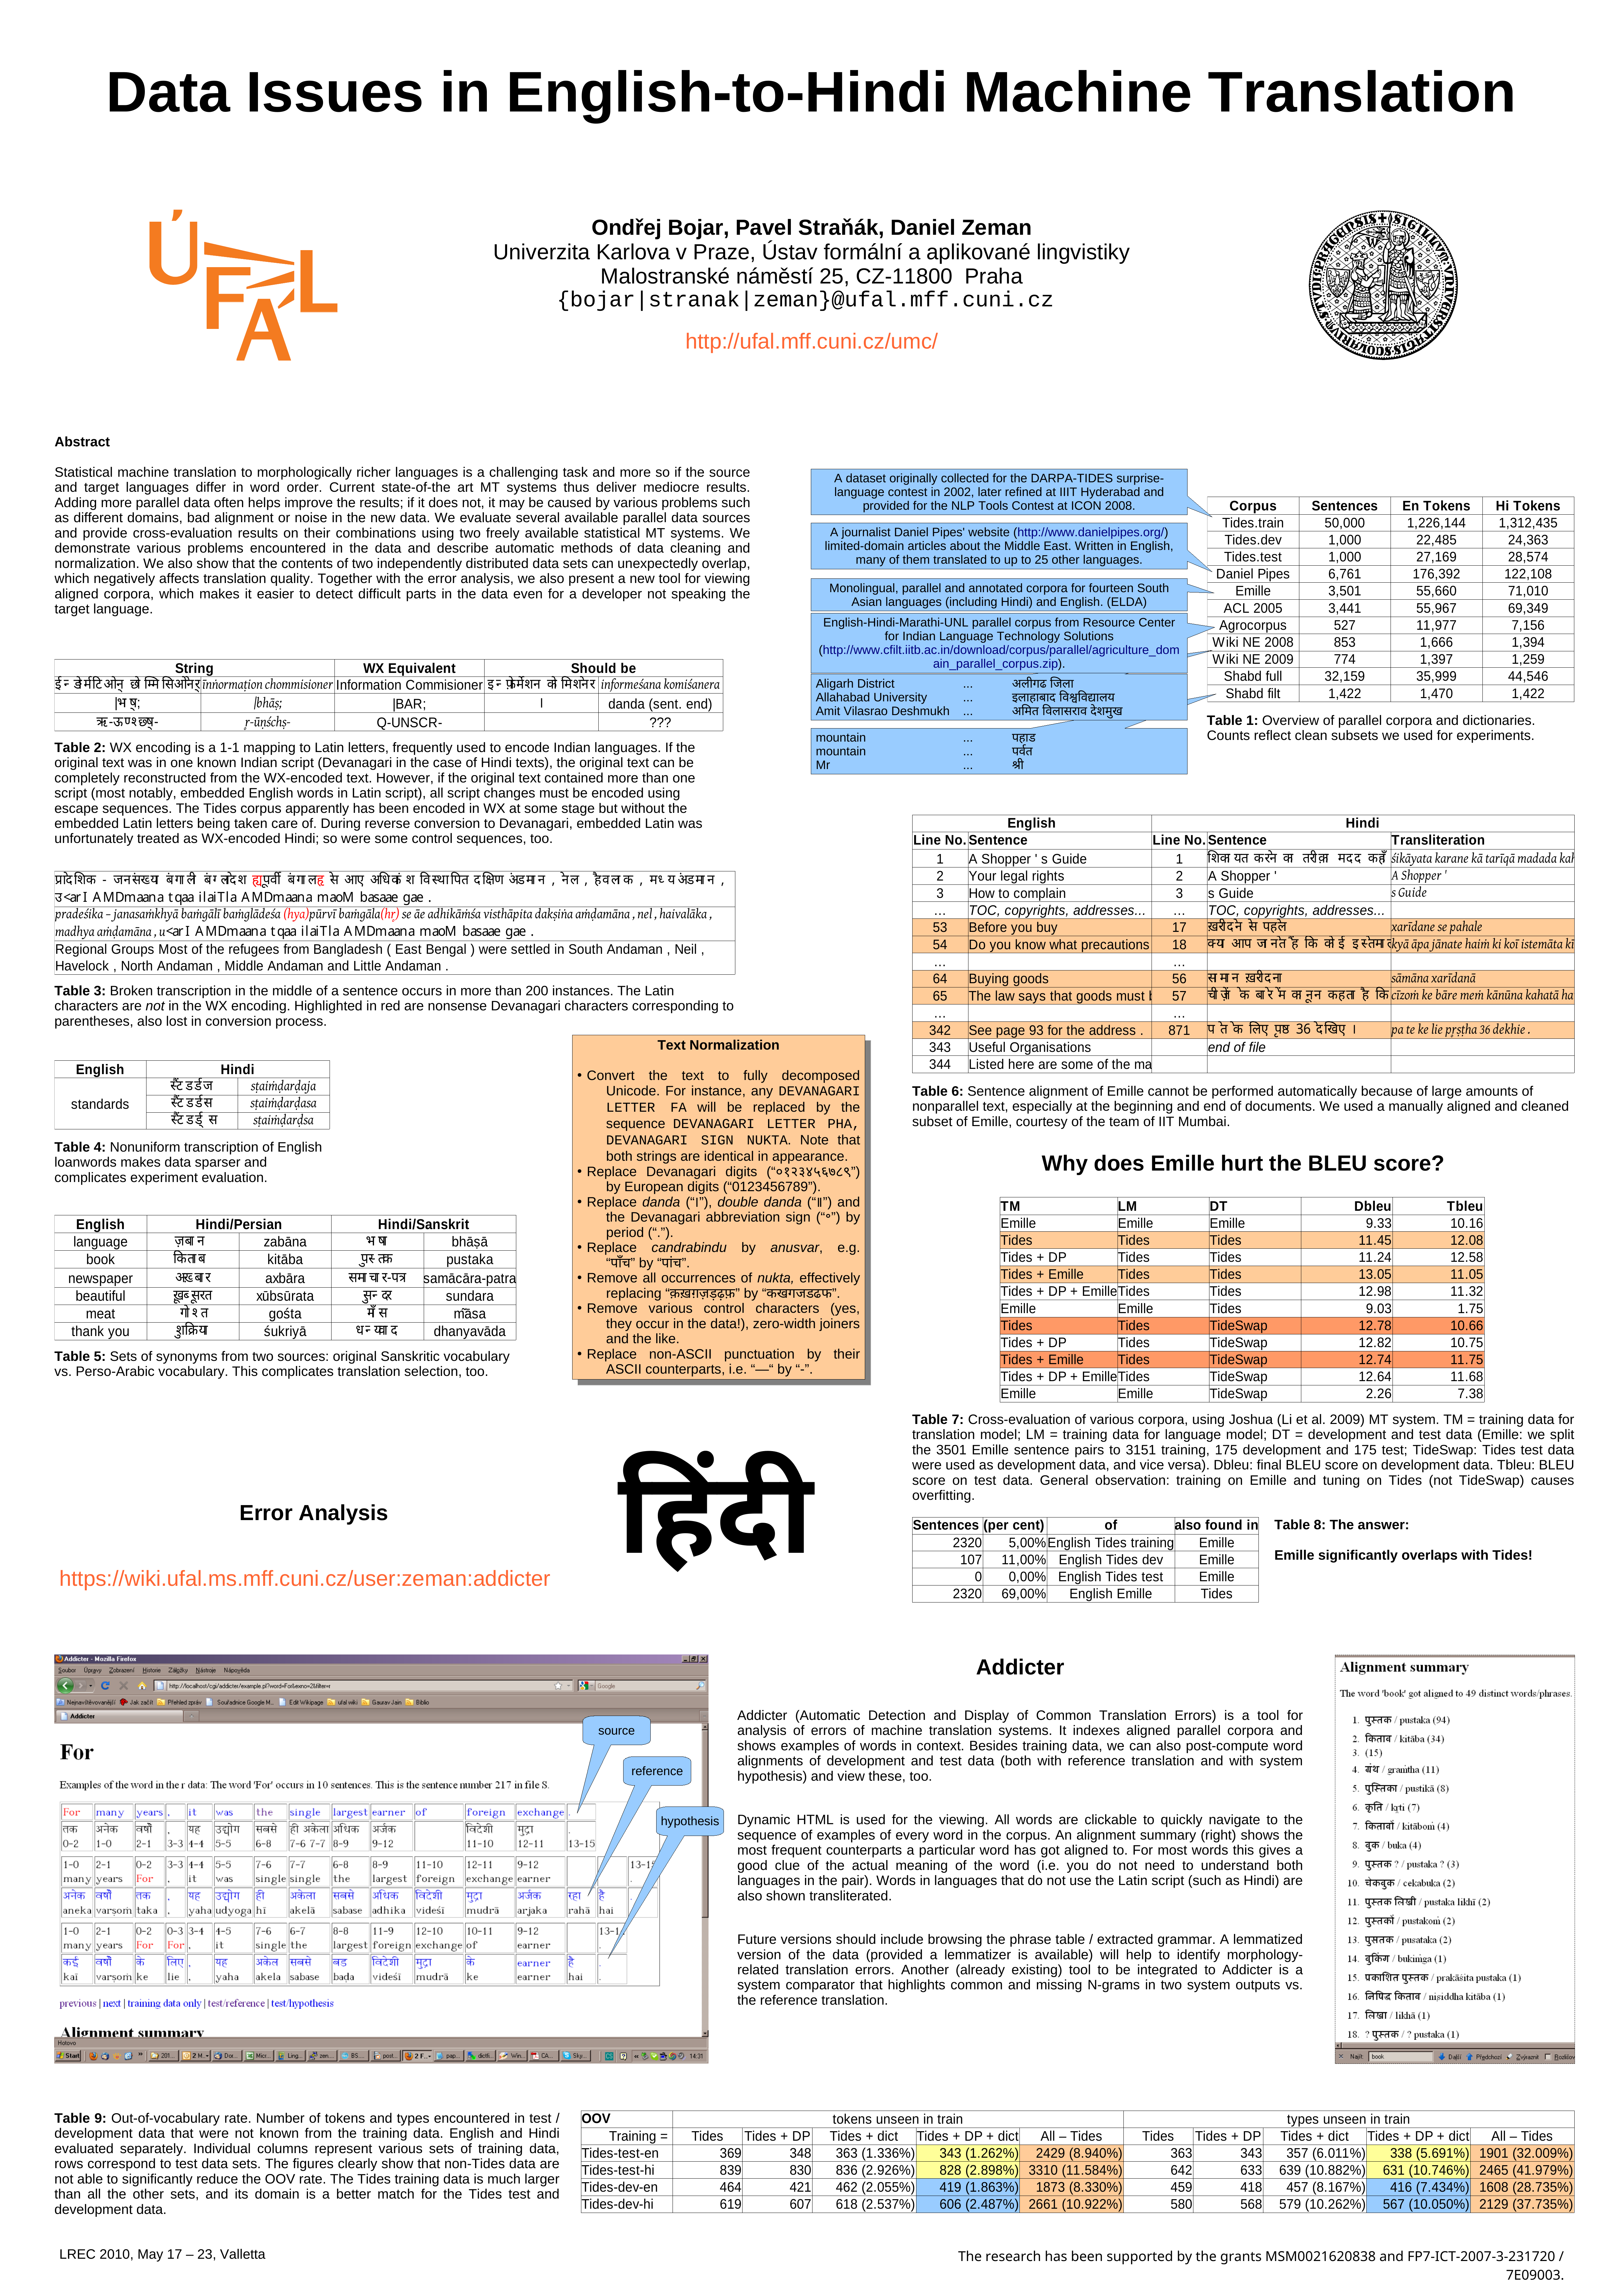

Data Issues in English-to-Hindi Machine Translation
Ondřej Bojar, Pavel Straňák, Daniel Zeman
Univerzita Karlova v Praze, Ústav formální a aplikované lingvistiky
Malostranské náměstí 25, CZ-11800 Praha
{bojar|stranak|zeman}@ufal.mff.cuni.cz
http://ufal.mff.cuni.cz/umc/
# Abstract
Statistical machine translation to morphologically richer languages is a challenging task and more so if the source and target languages differ in word order. Current state-of-the art MT systems thus deliver mediocre results. Adding more parallel data often helps improve the results; if it does not, it may be caused by various problems such as different domains, bad alignment or noise in the new data. We evaluate several available parallel data sources and provide cross-evaluation results on their combinations using two freely available statistical MT systems. We demonstrate various problems encountered in the data and describe automatic methods of data cleaning and normalization. We also show that the contents of two independently distributed data sets can unexpectedly overlap, which negatively affects translation quality. Together with the error analysis, we also present a new tool for viewing aligned corpora, which makes it easier to detect difficult parts in the data even for a developer not speaking the target language.
A dataset originally collected for the DARPA-TIDES surprise-language contest in 2002, later refined at IIIT Hyderabad and provided for the NLP Tools Contest at ICON 2008.
A journalist Daniel Pipes' website (http://www.danielpipes.org/) limited-domain articles about the Middle East. Written in English, many of them translated to up to 25 other languages.
Monolingual, parallel and annotated corpora for fourteen South Asian languages (including Hindi) and English. (ELDA)
English-Hindi-Marathi-UNL parallel corpus from Resource Center for Indian Language Technology Solutions (http://www.cfilt.iitb.ac.in/download/corpus/parallel/agriculture_domain_parallel_corpus.zip).
Aligarh District		...	अलीगढ जिला
Allahabad University	...	इलाहाबाद विश्वविद्यालय
Amit Vilasrao Deshmukh	...	अमित विलासराव देशमुख
Table 1: Overview of parallel corpora and dictionaries. Counts reflect clean subsets we used for experiments.
mountain		...	पहाड
mountain		...	पर्वत
Mr			...	श्री
Table 2: WX encoding is a 1-1 mapping to Latin letters, frequently used to encode Indian languages. If the original text was in one known Indian script (Devanagari in the case of Hindi texts), the original text can be completely reconstructed from the WX-encoded text. However, if the original text contained more than one script (most notably, embedded English words in Latin script), all script changes must be encoded using escape sequences. The Tides corpus apparently has been encoded in WX at some stage but without the embedded Latin letters being taken care of. During reverse conversion to Devanagari, embedded Latin was unfortunately treated as WX-encoded Hindi; so were some control sequences, too.
Table 3: Broken transcription in the middle of a sentence occurs in more than 200 instances. The Latin characters are not in the WX encoding. Highlighted in red are nonsense Devanagari characters corresponding to parentheses, also lost in conversion process.
Text Normalization
Convert the text to fully decomposed Unicode. For instance, any DEVANAGARI LETTER FA will be replaced by the sequence DEVANAGARI LETTER PHA, DEVANAGARI SIGN NUKTA. Note that both strings are identical in appearance.
Replace Devanagari digits (“०१२३४५६७८९”) by European digits (“0123456789”).
Replace danda (“।”), double danda (“॥”) and the Devanagari abbreviation sign (“॰”) by period (“.”).
Replace candrabindu by anusvar, e.g. “पाँच” by “पांच”.
Remove all occurrences of nukta, effectively replacing “क़ख़ग़ज़ड़ढ़फ़” by “कखगजडढफ”.
Remove various control characters (yes, they occur in the data!), zero-width joiners and the like.
Replace non-ASCII punctuation by their ASCII counterparts, i.e. “—“ by “-”.
Table 6: Sentence alignment of Emille cannot be performed automatically because of large amounts of nonparallel text, especially at the beginning and end of documents. We used a manually aligned and cleaned subset of Emille, courtesy of the team of IIT Mumbai.
Table 4: Nonuniform transcription of English loanwords makes data sparser and complicates experiment evaluation.
Why does Emille hurt the BLEU score?
Table 5: Sets of synonyms from two sources: original Sanskritic vocabulary vs. Perso-Arabic vocabulary. This complicates translation selection, too.
Table 7: Cross-evaluation of various corpora, using Joshua (Li et al. 2009) MT system. TM = training data for translation model; LM = training data for language model; DT = development and test data (Emille: we split the 3501 Emille sentence pairs to 3151 training, 175 development and 175 test; TideSwap: Tides test data were used as development data, and vice versa). Dbleu: final BLEU score on development data. Tbleu: BLEU score on test data. General observation: training on Emille and tuning on Tides (not TideSwap) causes overfitting.
हिंदी
Error Analysis
Table 8: The answer:
Emille significantly overlaps with Tides!
https://wiki.ufal.ms.mff.cuni.cz/user:zeman:addicter
source
reference
hypothesis
Addicter
Addicter (Automatic Detection and Display of Common Translation Errors) is a tool for analysis of errors of machine translation systems. It indexes aligned parallel corpora and shows examples of words in context. Besides training data, we can also post-compute word alignments of development and test data (both with reference translation and with system hypothesis) and view these, too.
Dynamic HTML is used for the viewing. All words are clickable to quickly navigate to the sequence of examples of every word in the corpus. An alignment summary (right) shows the most frequent counterparts a particular word has got aligned to. For most words this gives a good clue of the actual meaning of the word (i.e. you do not need to understand both languages in the pair). Words in languages that do not use the Latin script (such as Hindi) are also shown transliterated.
Future versions should include browsing the phrase table / extracted grammar. A lemmatized version of the data (provided a lemmatizer is available) will help to identify morphology-related translation errors. Another (already existing) tool to be integrated to Addicter is a system comparator that highlights common and missing N-grams in two system outputs vs. the reference translation.
Table 9: Out-of-vocabulary rate. Number of tokens and types encountered in test / development data that were not known from the training data. English and Hindi evaluated separately. Individual columns represent various sets of training data, rows correspond to test data sets. The figures clearly show that non-Tides data are not able to significantly reduce the OOV rate. The Tides training data is much larger than all the other sets, and its domain is a better match for the Tides test and development data.
LREC 2010, May 17 – 23, Valletta
The research has been supported by the grants MSM0021620838 and FP7-ICT-2007-3-231720 / 7E09003.